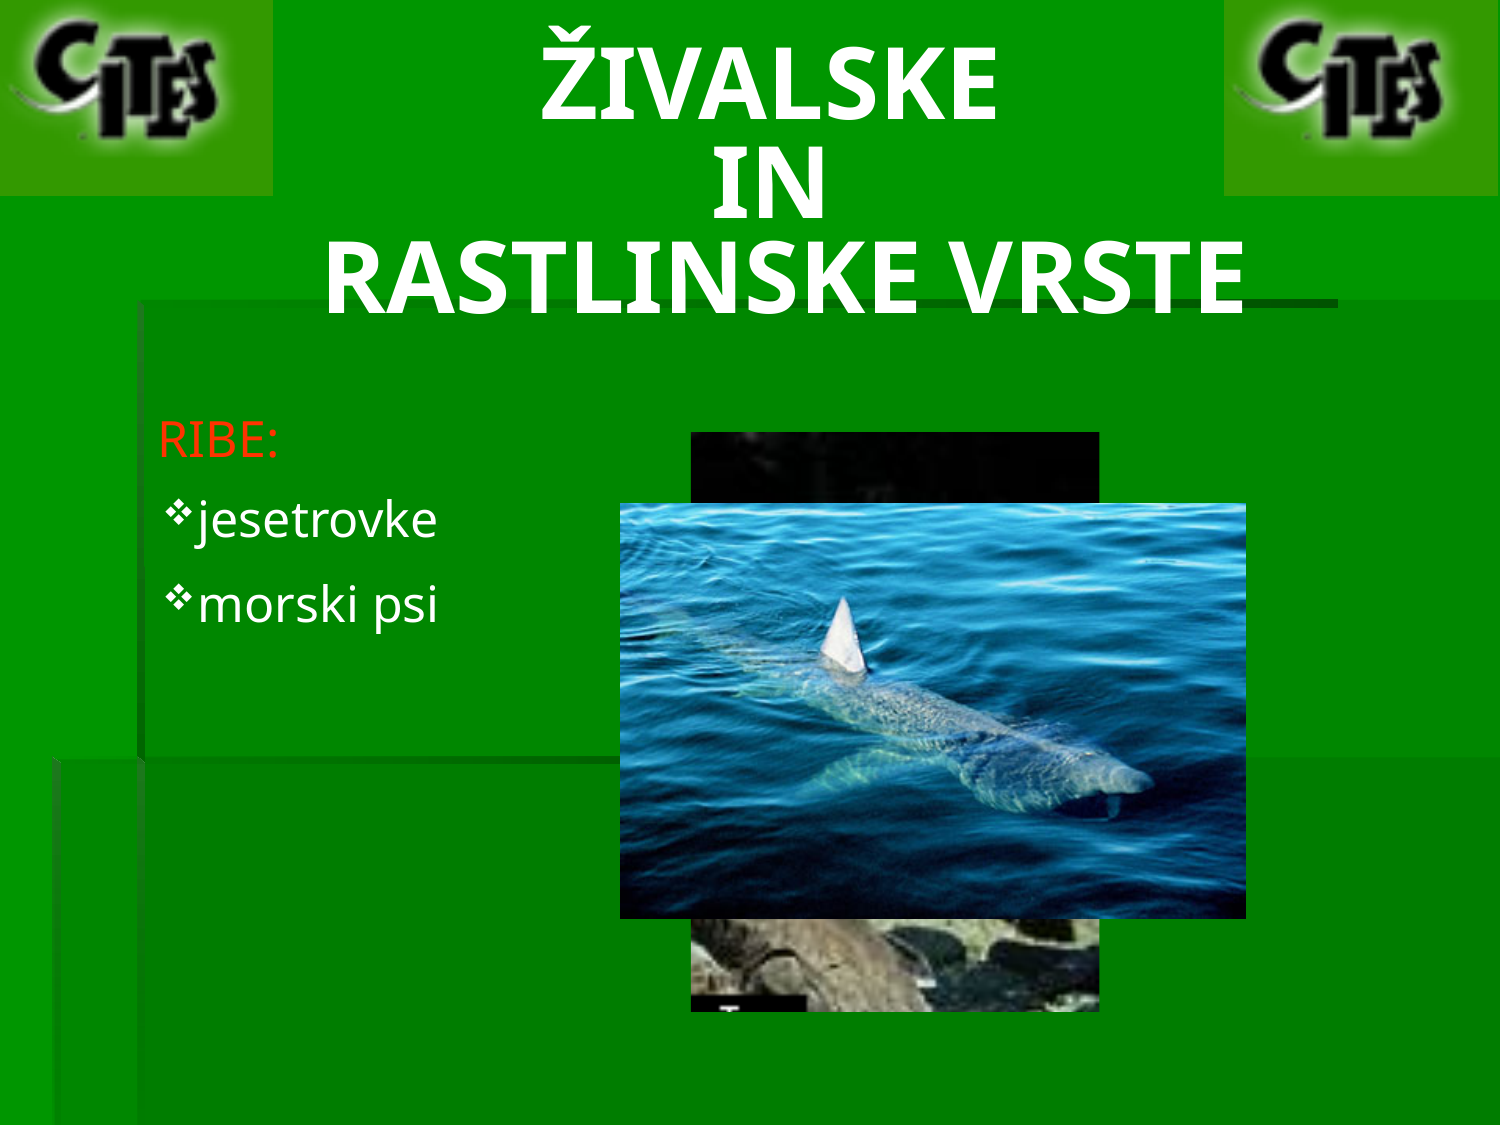

ŽIVALSKE
IN
RASTLINSKE VRSTE
RIBE:
jesetrovke
morski psi